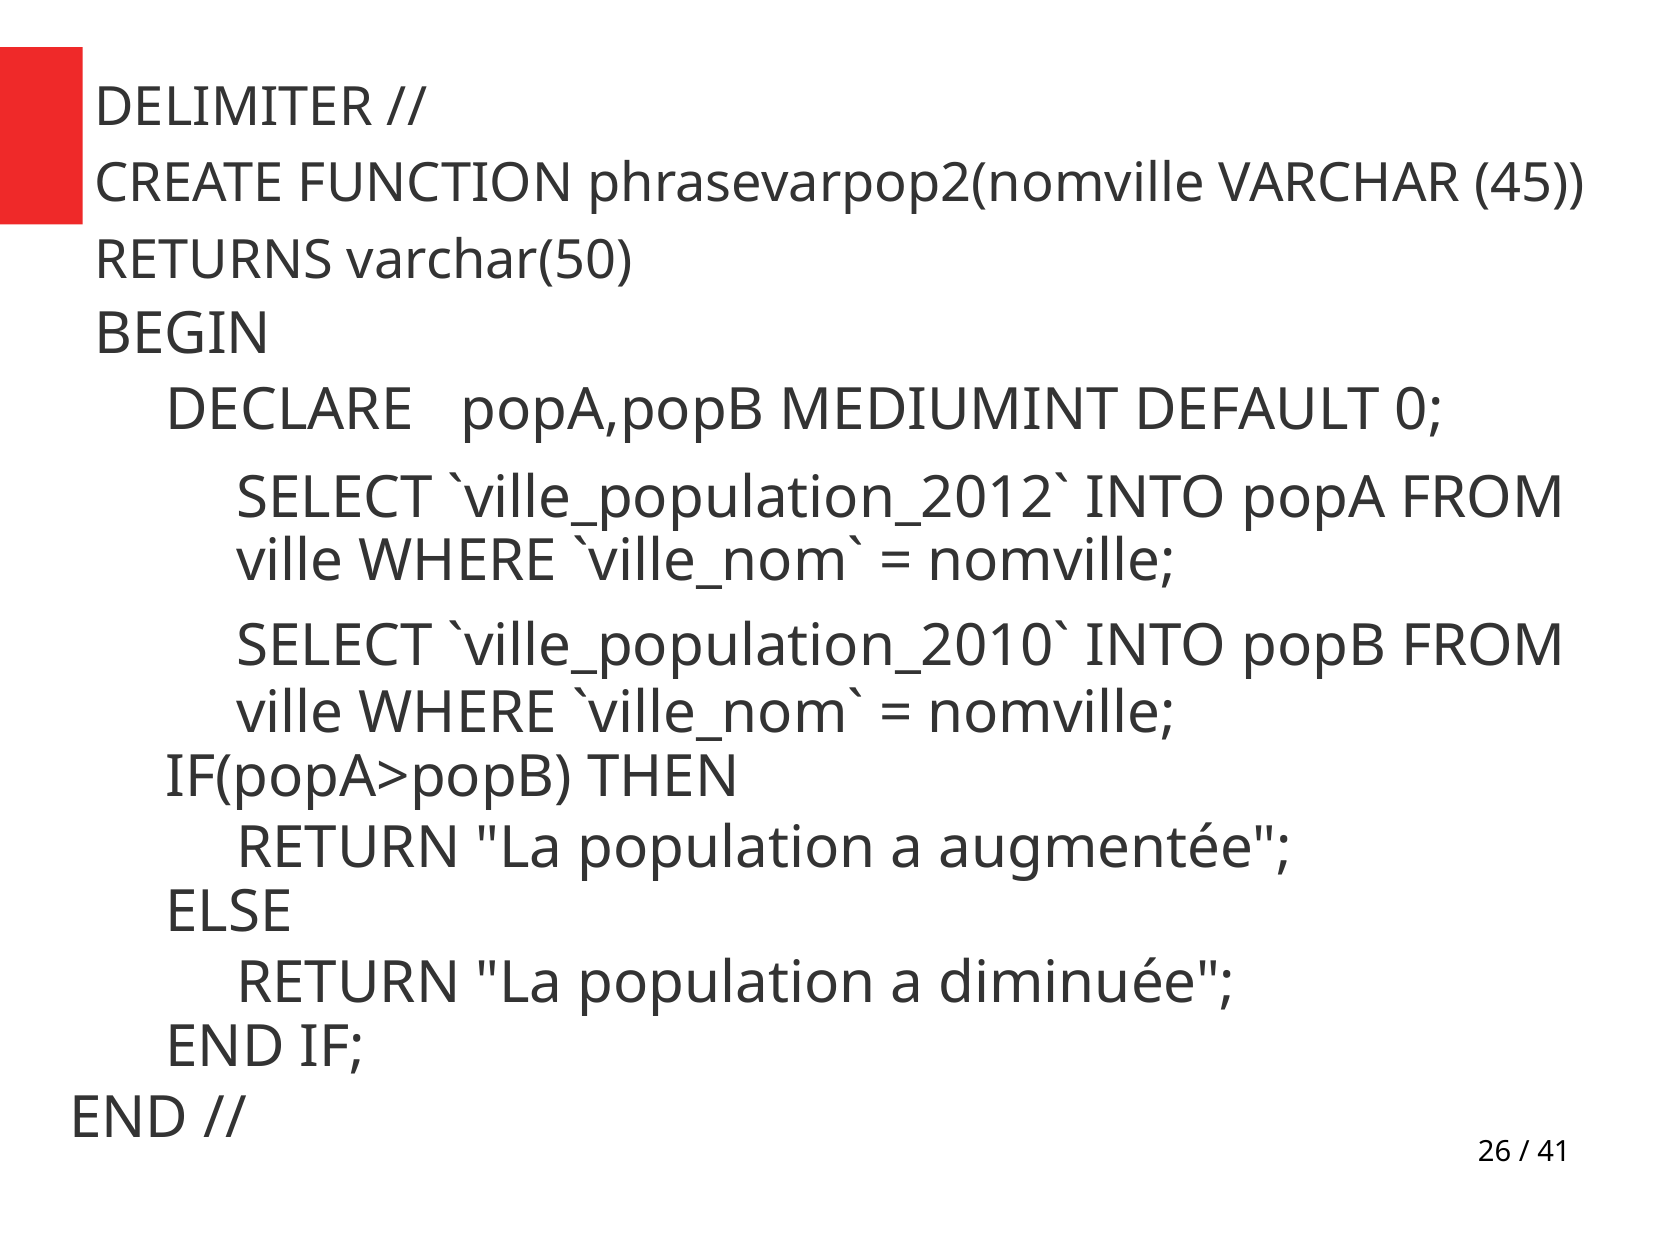

# DELIMITER //
CREATE FUNCTION phrasevarpop2(nomville VARCHAR (45))
RETURNS varchar(50)
BEGIN
DECLARE	popA,popB MEDIUMINT DEFAULT 0;
SELECT `ville_population_2012` INTO popA FROM ville WHERE `ville_nom` = nomville;
SELECT `ville_population_2010` INTO popB FROM ville WHERE `ville_nom` = nomville;
IF(popA>popB) THEN
RETURN "La population a augmentée";
ELSE
RETURN "La population a diminuée";
END IF;
 END //
26